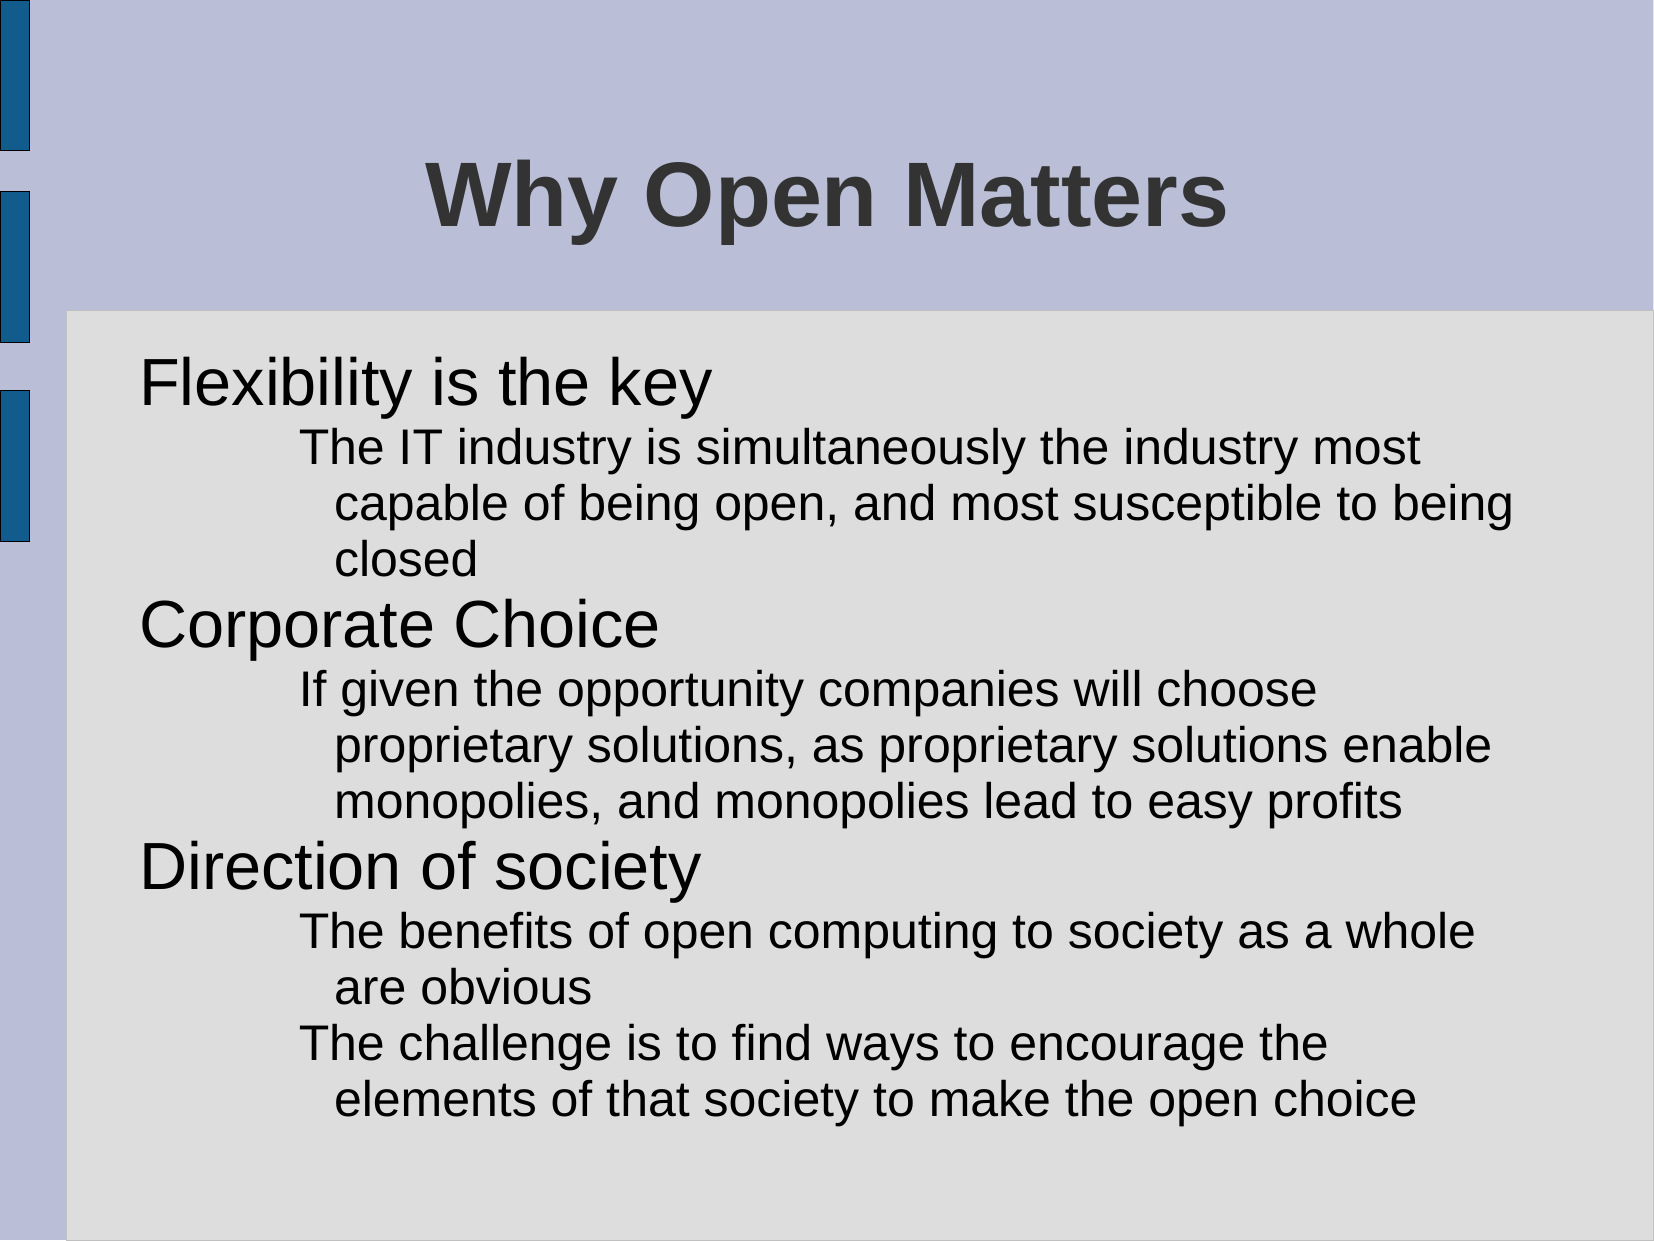

# Why Open Matters
Flexibility is the key
The IT industry is simultaneously the industry most capable of being open, and most susceptible to being closed
Corporate Choice
If given the opportunity companies will choose proprietary solutions, as proprietary solutions enable monopolies, and monopolies lead to easy profits
Direction of society
The benefits of open computing to society as a whole are obvious
The challenge is to find ways to encourage the elements of that society to make the open choice